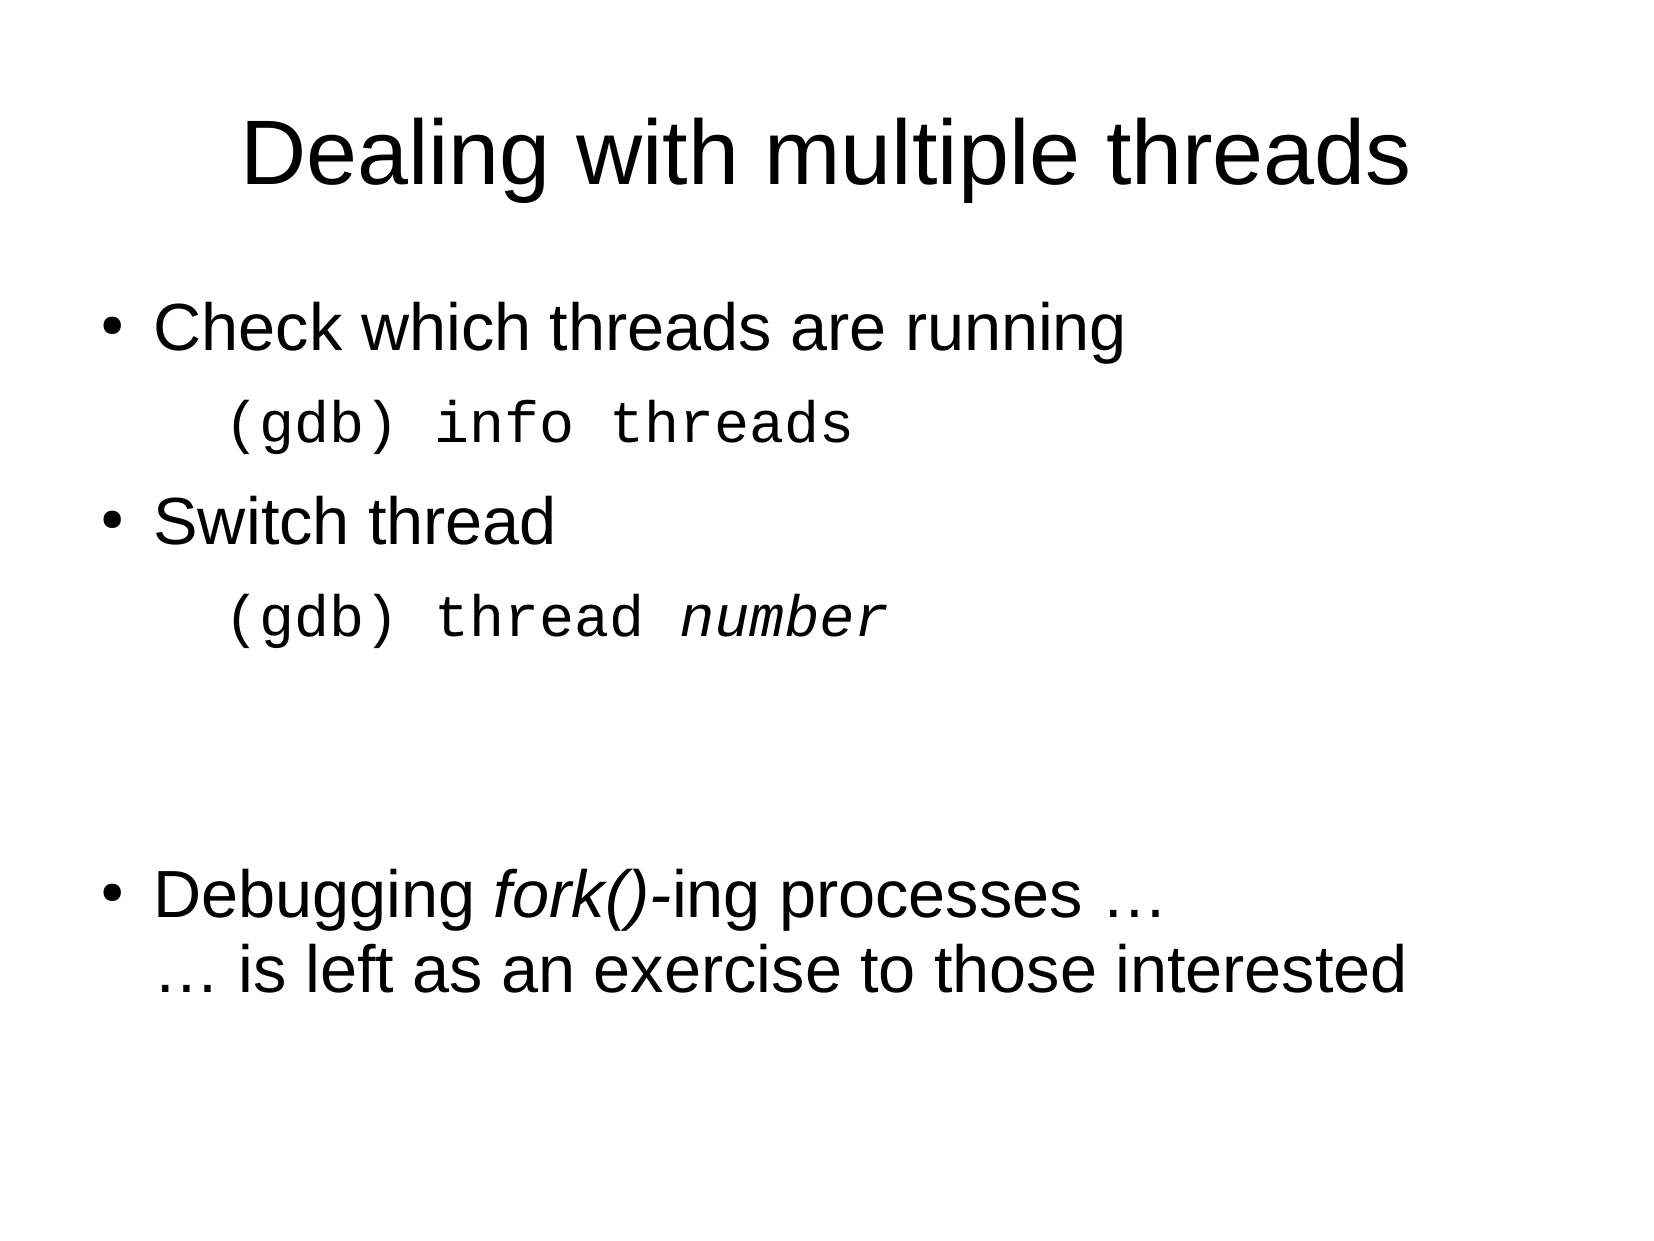

# Dealing with multiple threads
Check which threads are running
(gdb) info threads
Switch thread
(gdb) thread number
Debugging fork()-ing processes …
… is left as an exercise to those interested